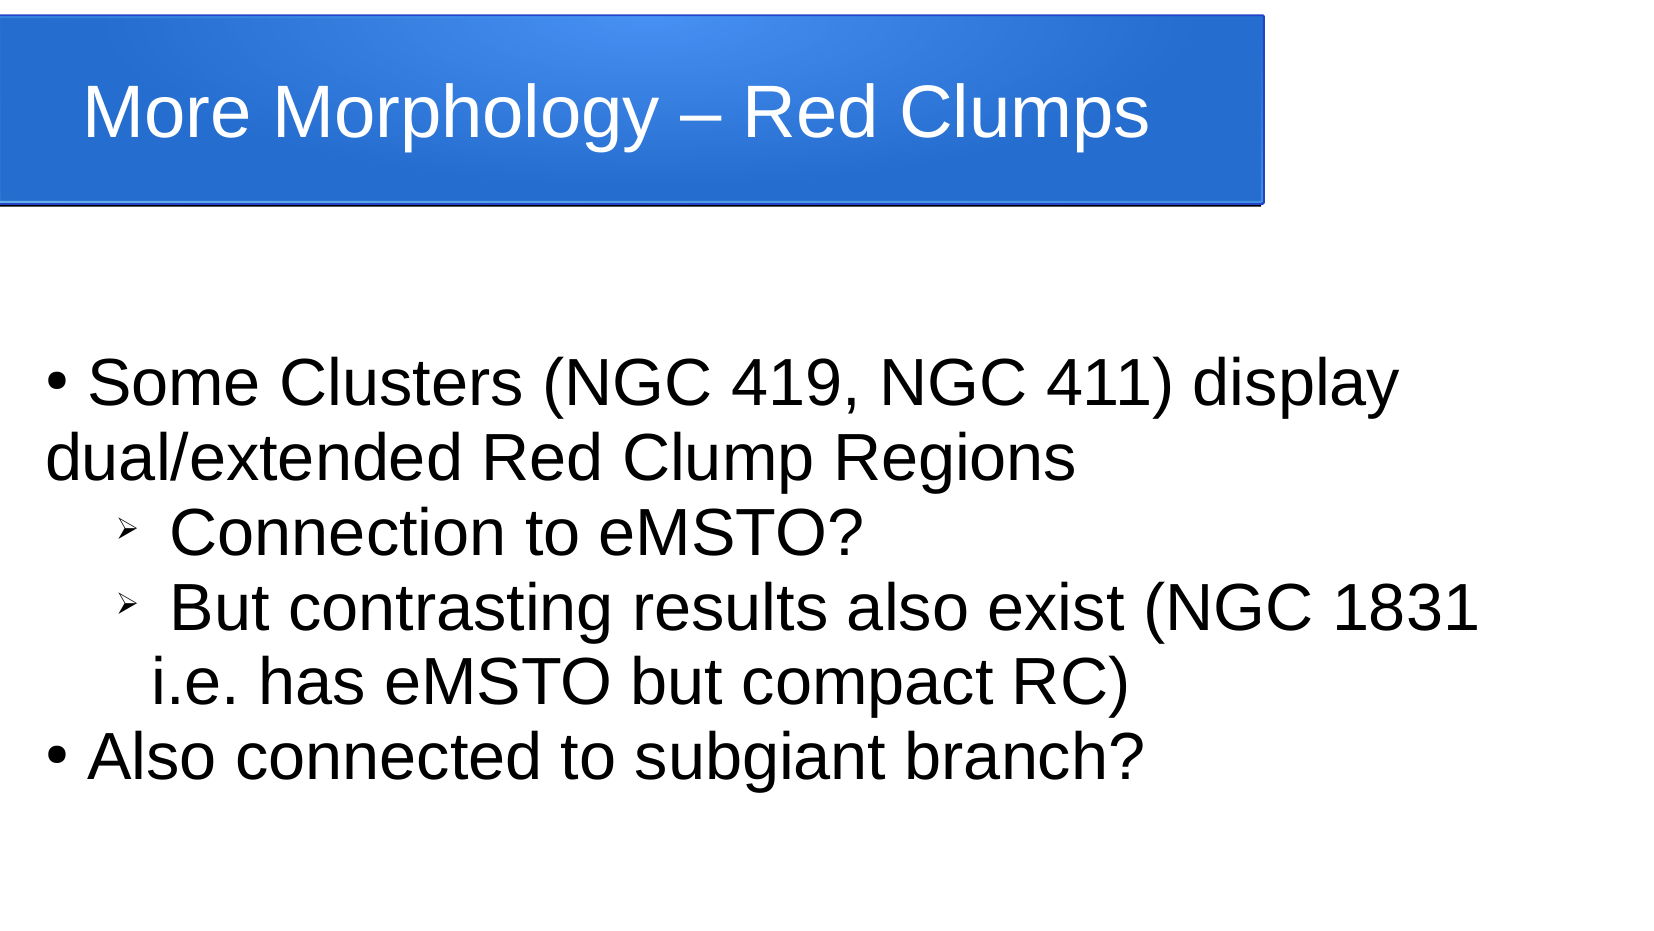

# More Morphology – Red Clumps
 Some Clusters (NGC 419, NGC 411) display dual/extended Red Clump Regions
 Connection to eMSTO?
 But contrasting results also exist (NGC 1831 i.e. has eMSTO but compact RC)
 Also connected to subgiant branch?